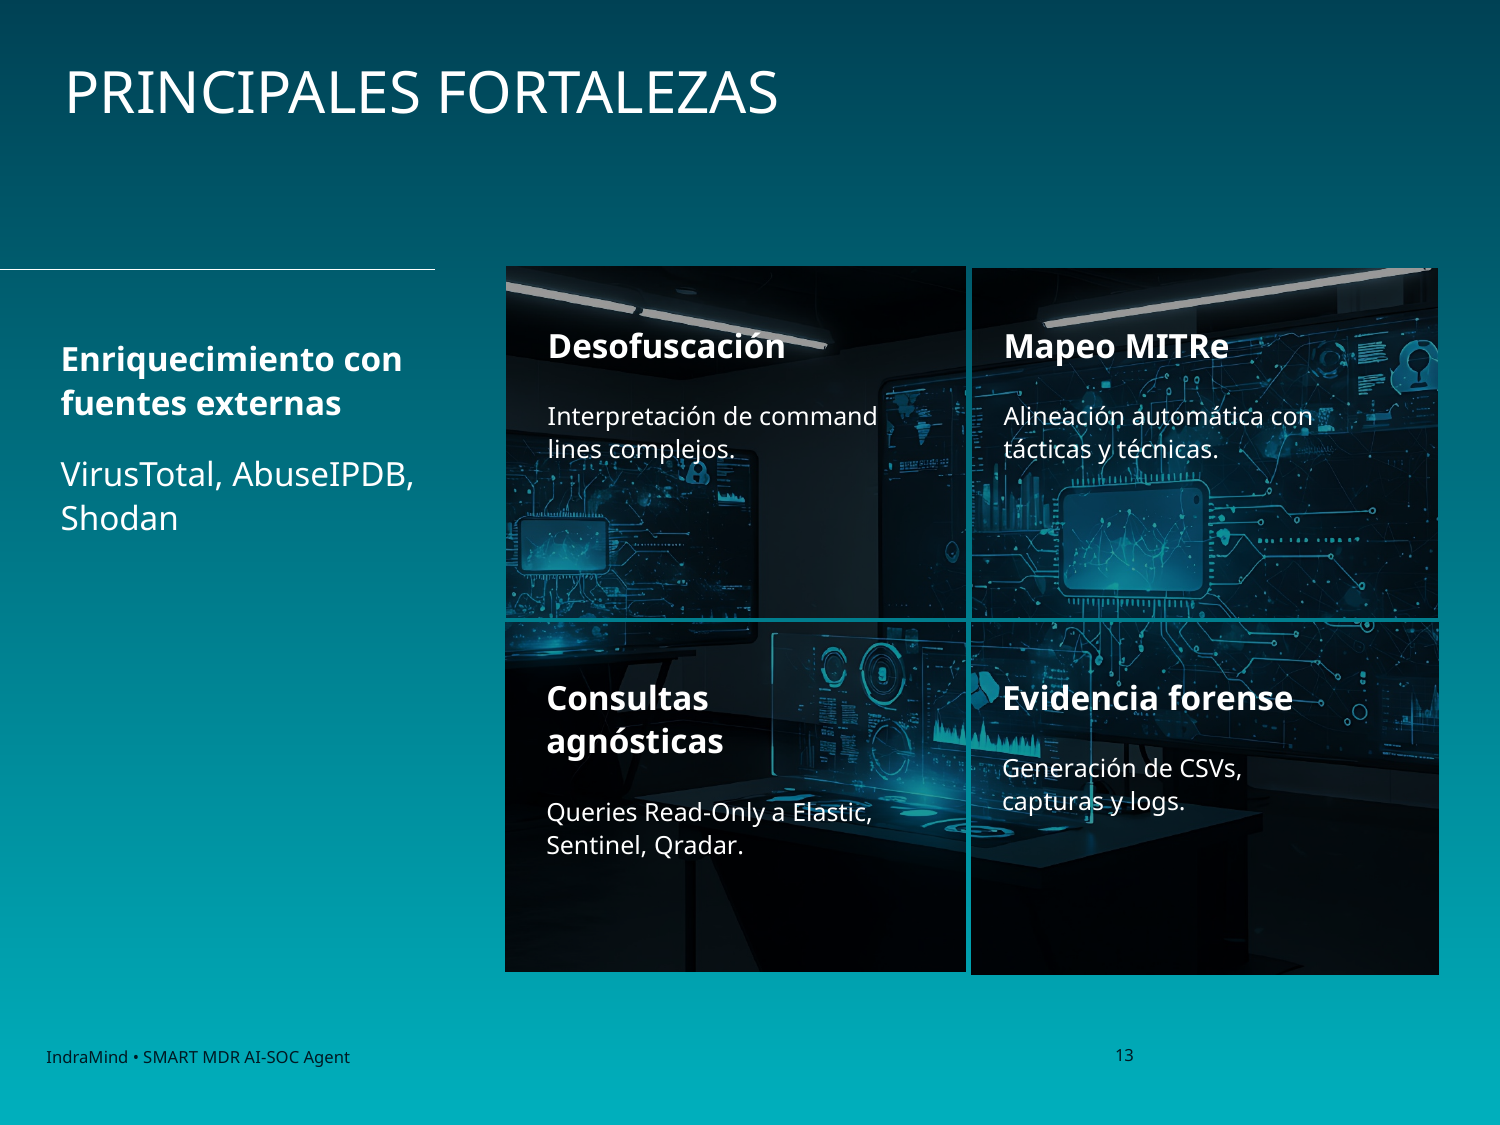

PRINCIPALES FORTALEZAS
Desofuscación
Interpretación de command lines complejos.
Mapeo MITRe
Alineación automática con tácticas y técnicas.
Enriquecimiento con fuentes externas
VirusTotal, AbuseIPDB, Shodan
Consultas agnósticas
Queries Read-Only a Elastic, Sentinel, Qradar.
Evidencia forense
Generación de CSVs, capturas y logs.
IndraMind • SMART MDR AI-SOC Agent